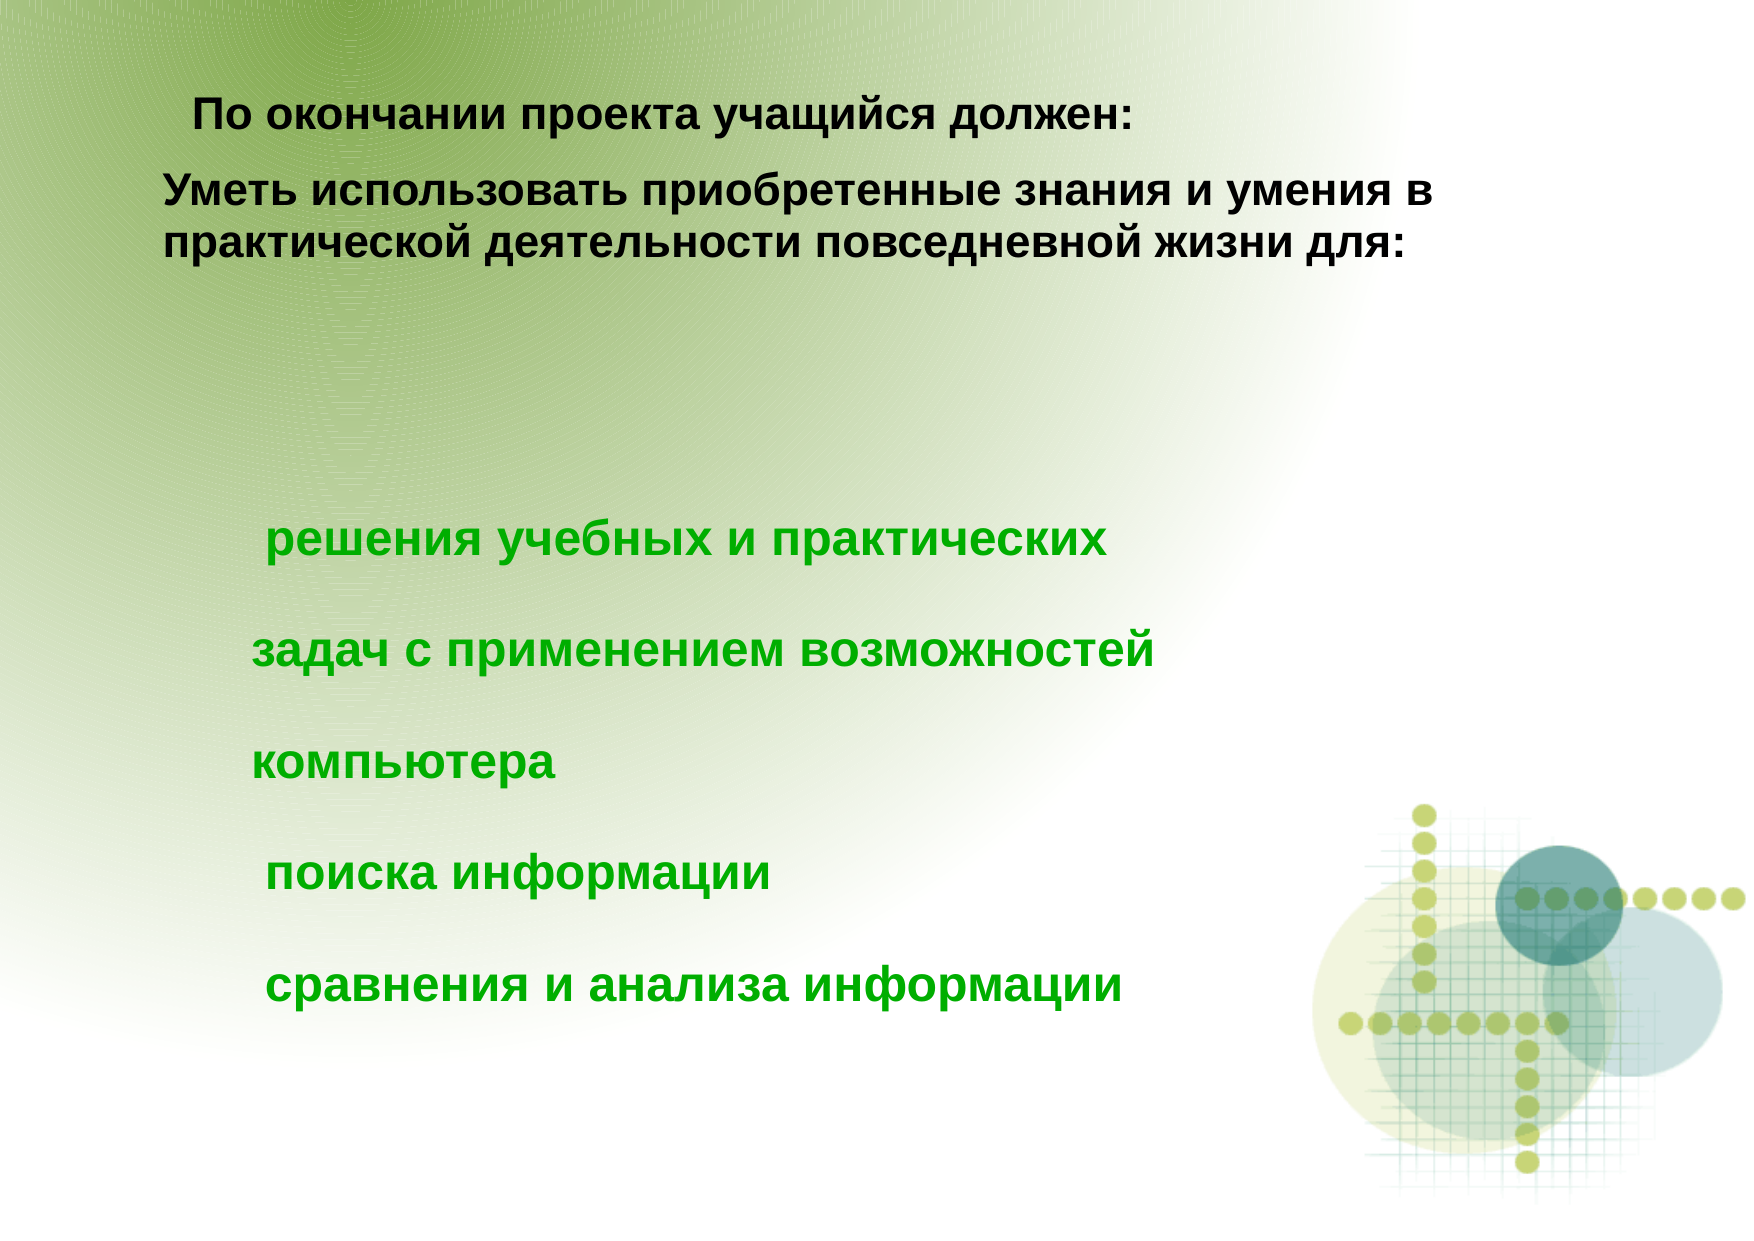

По окончании проекта учащийся должен:
Уметь использовать приобретенные знания и умения в практической деятельности повседневной жизни для:
 решения учебных и практических задач с применением возможностей компьютера
 поиска информации
 сравнения и анализа информации